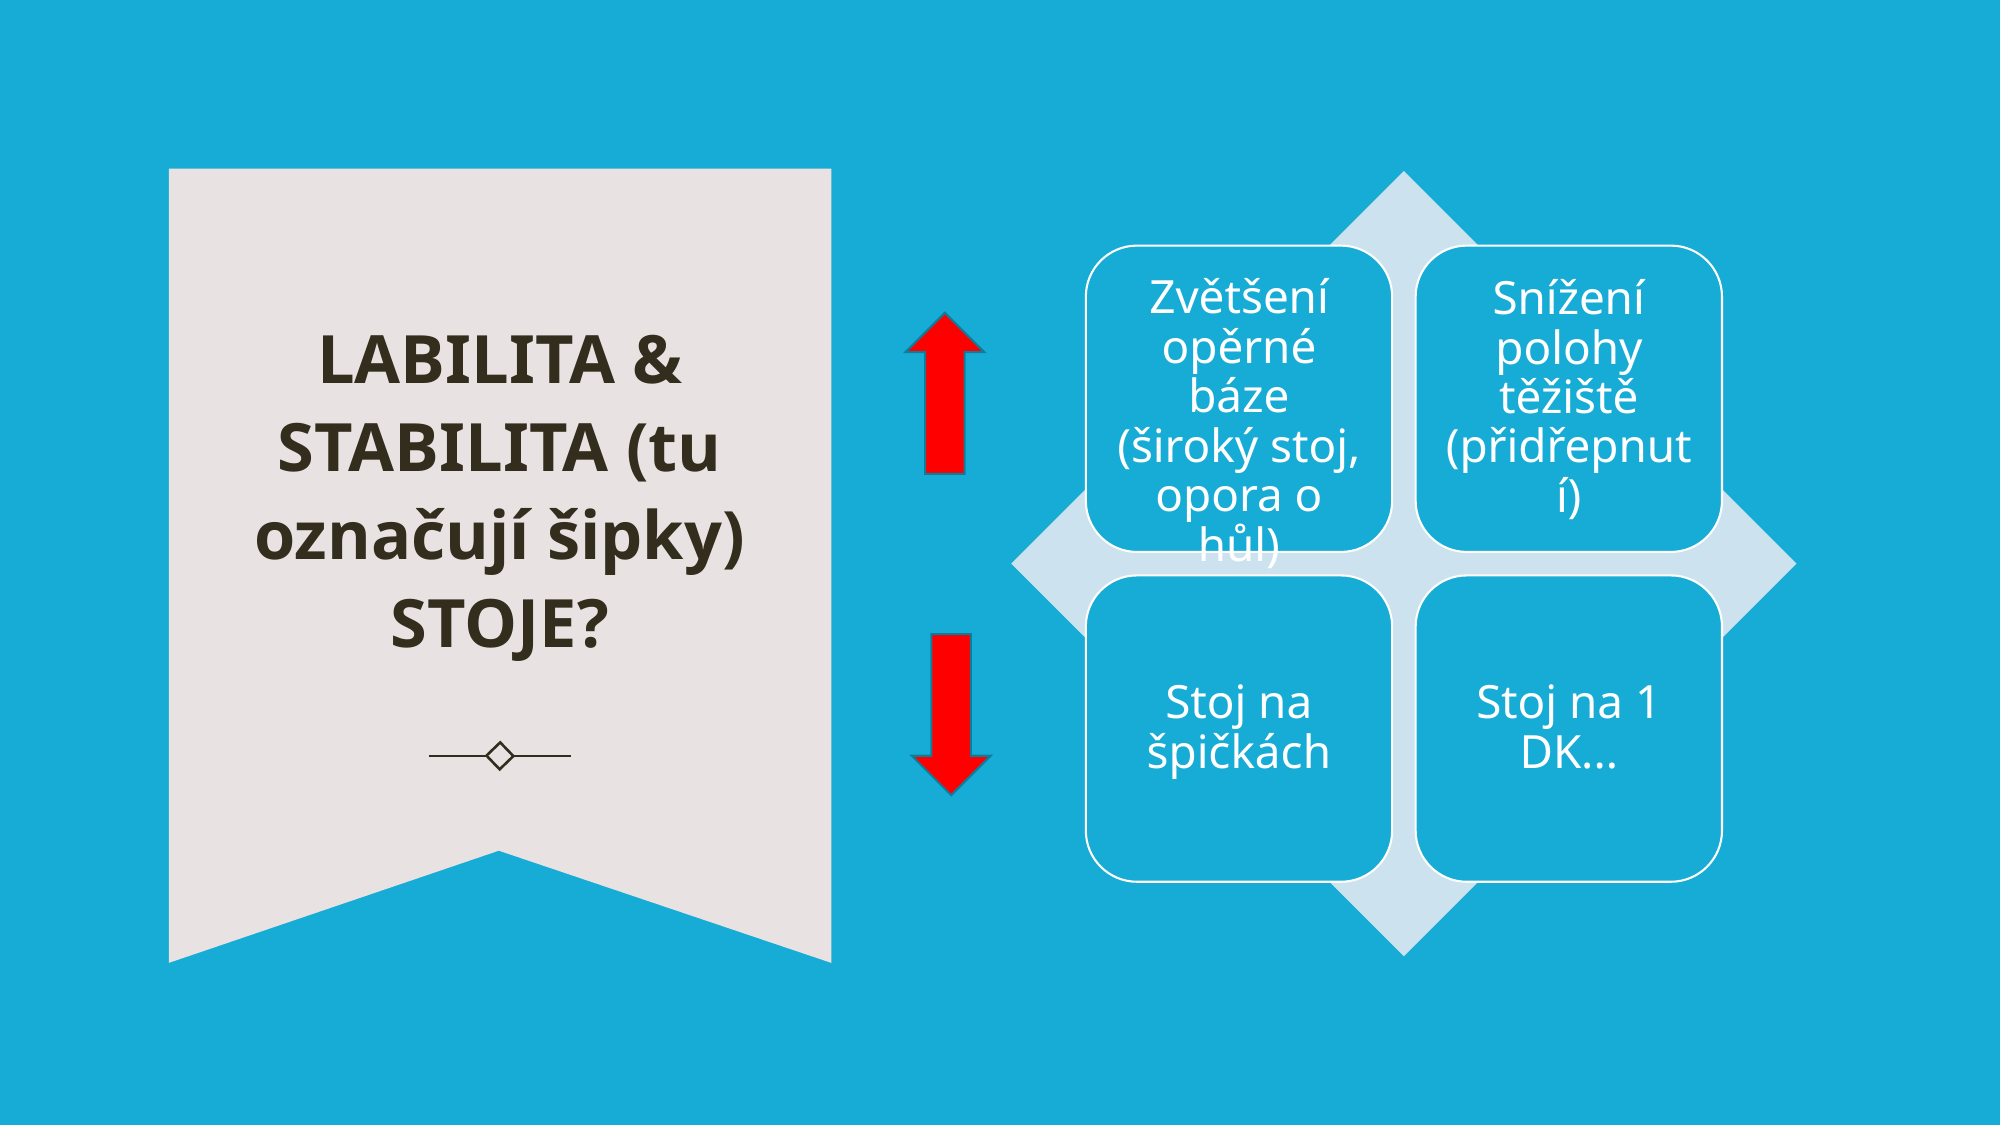

Zvětšení opěrné báze (široký stoj, opora o hůl)
Snížení polohy těžiště (přidřepnutí)
Stoj na špičkách
Stoj na 1 DK...
# LABILITA & STABILITA (tu označují šipky) STOJE?